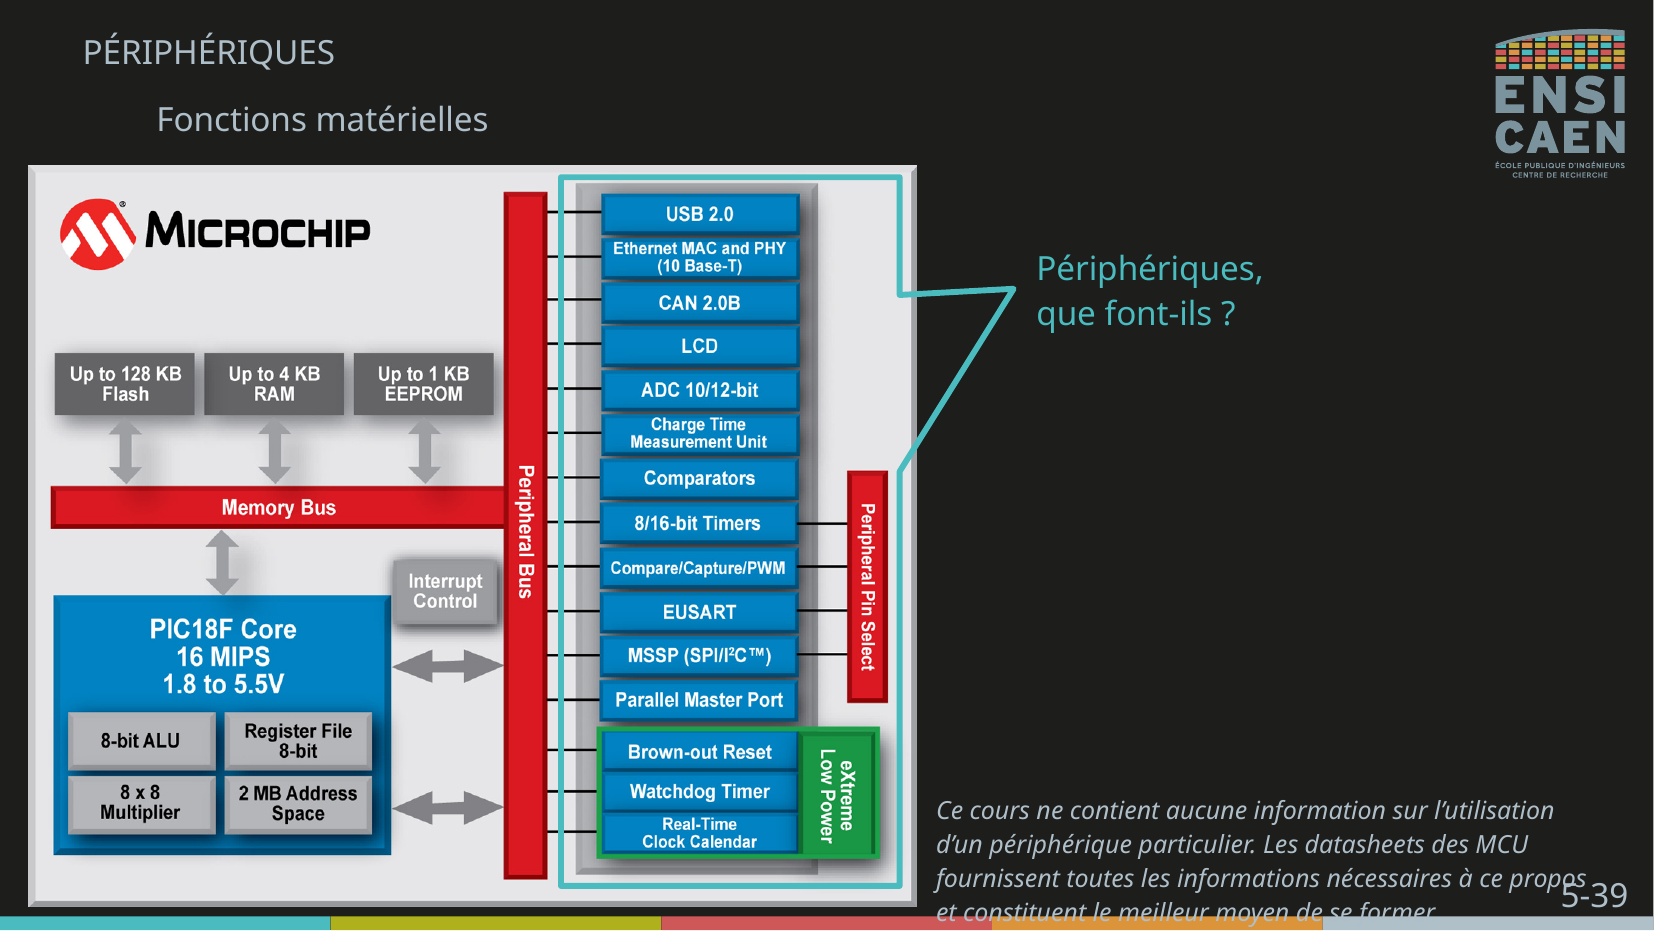

# PÉRIPHÉRIQUES Fonctions matérielles
Périphériques,
que font-ils ?
Ce cours ne contient aucune information sur l’utilisation d’un périphérique particulier. Les datasheets des MCU fournissent toutes les informations nécessaires à ce propos et constituent le meilleur moyen de se former.